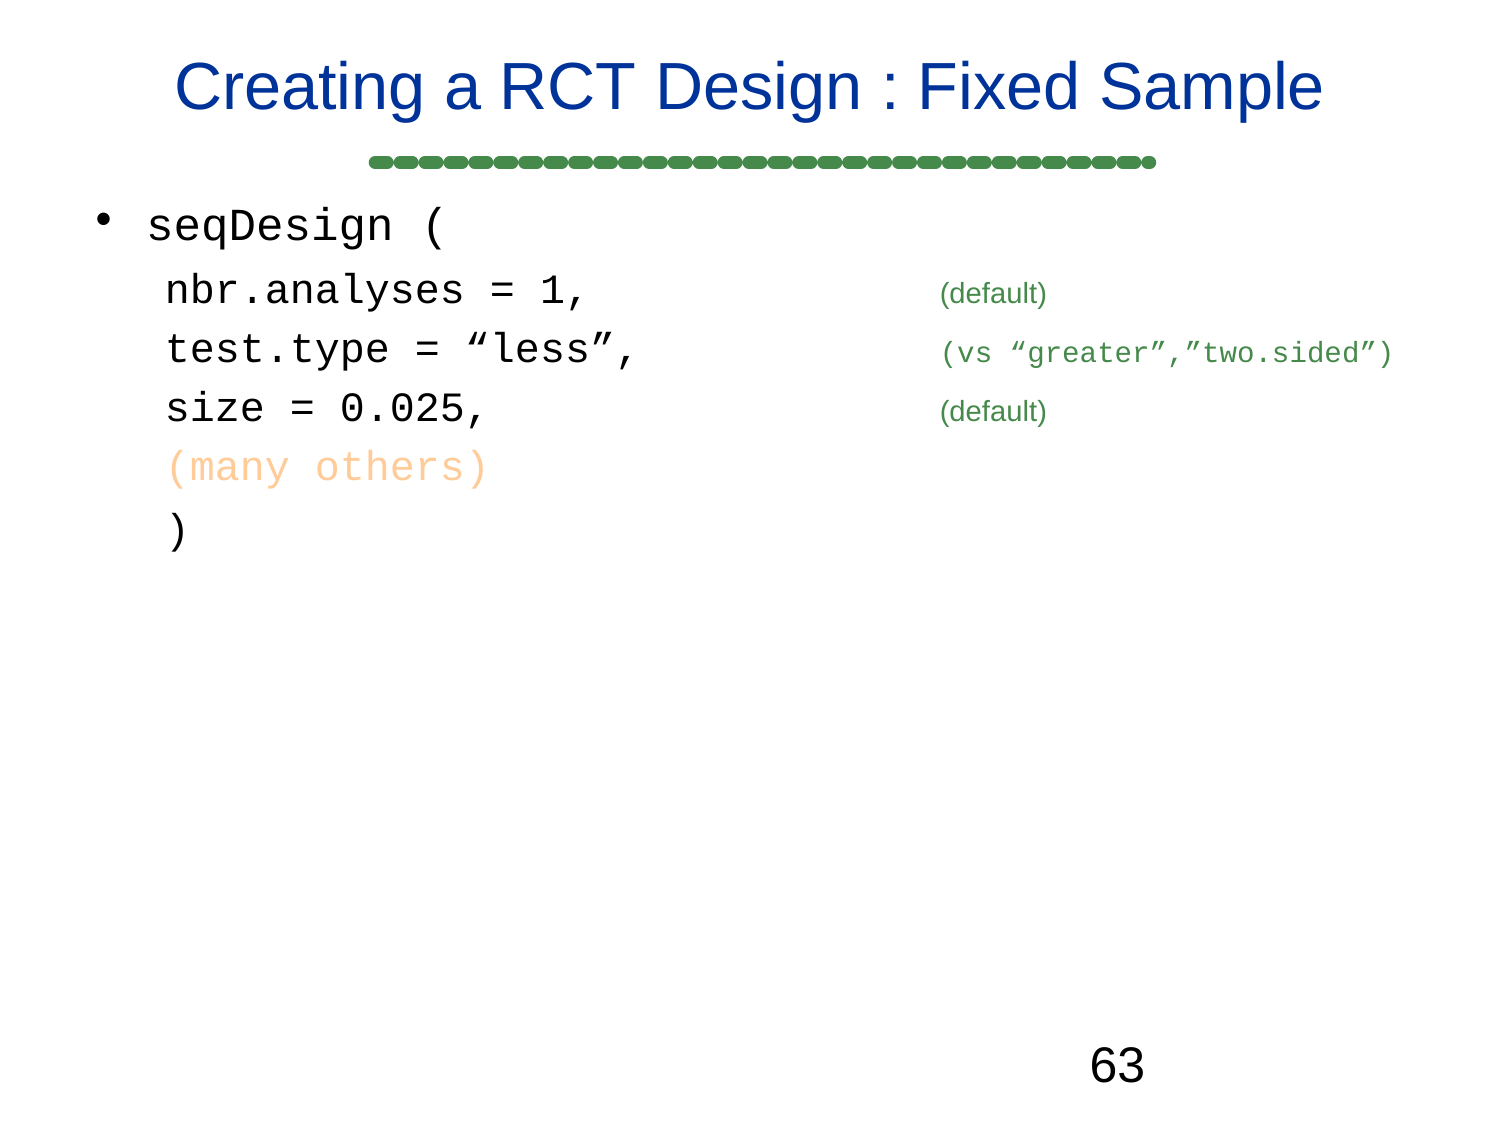

# Creating a RCT Design : Fixed Sample
seqDesign (
nbr.analyses = 1, (default)
test.type = “less”, (vs “greater”,”two.sided”)
size = 0.025, (default)
(many others)
)
63